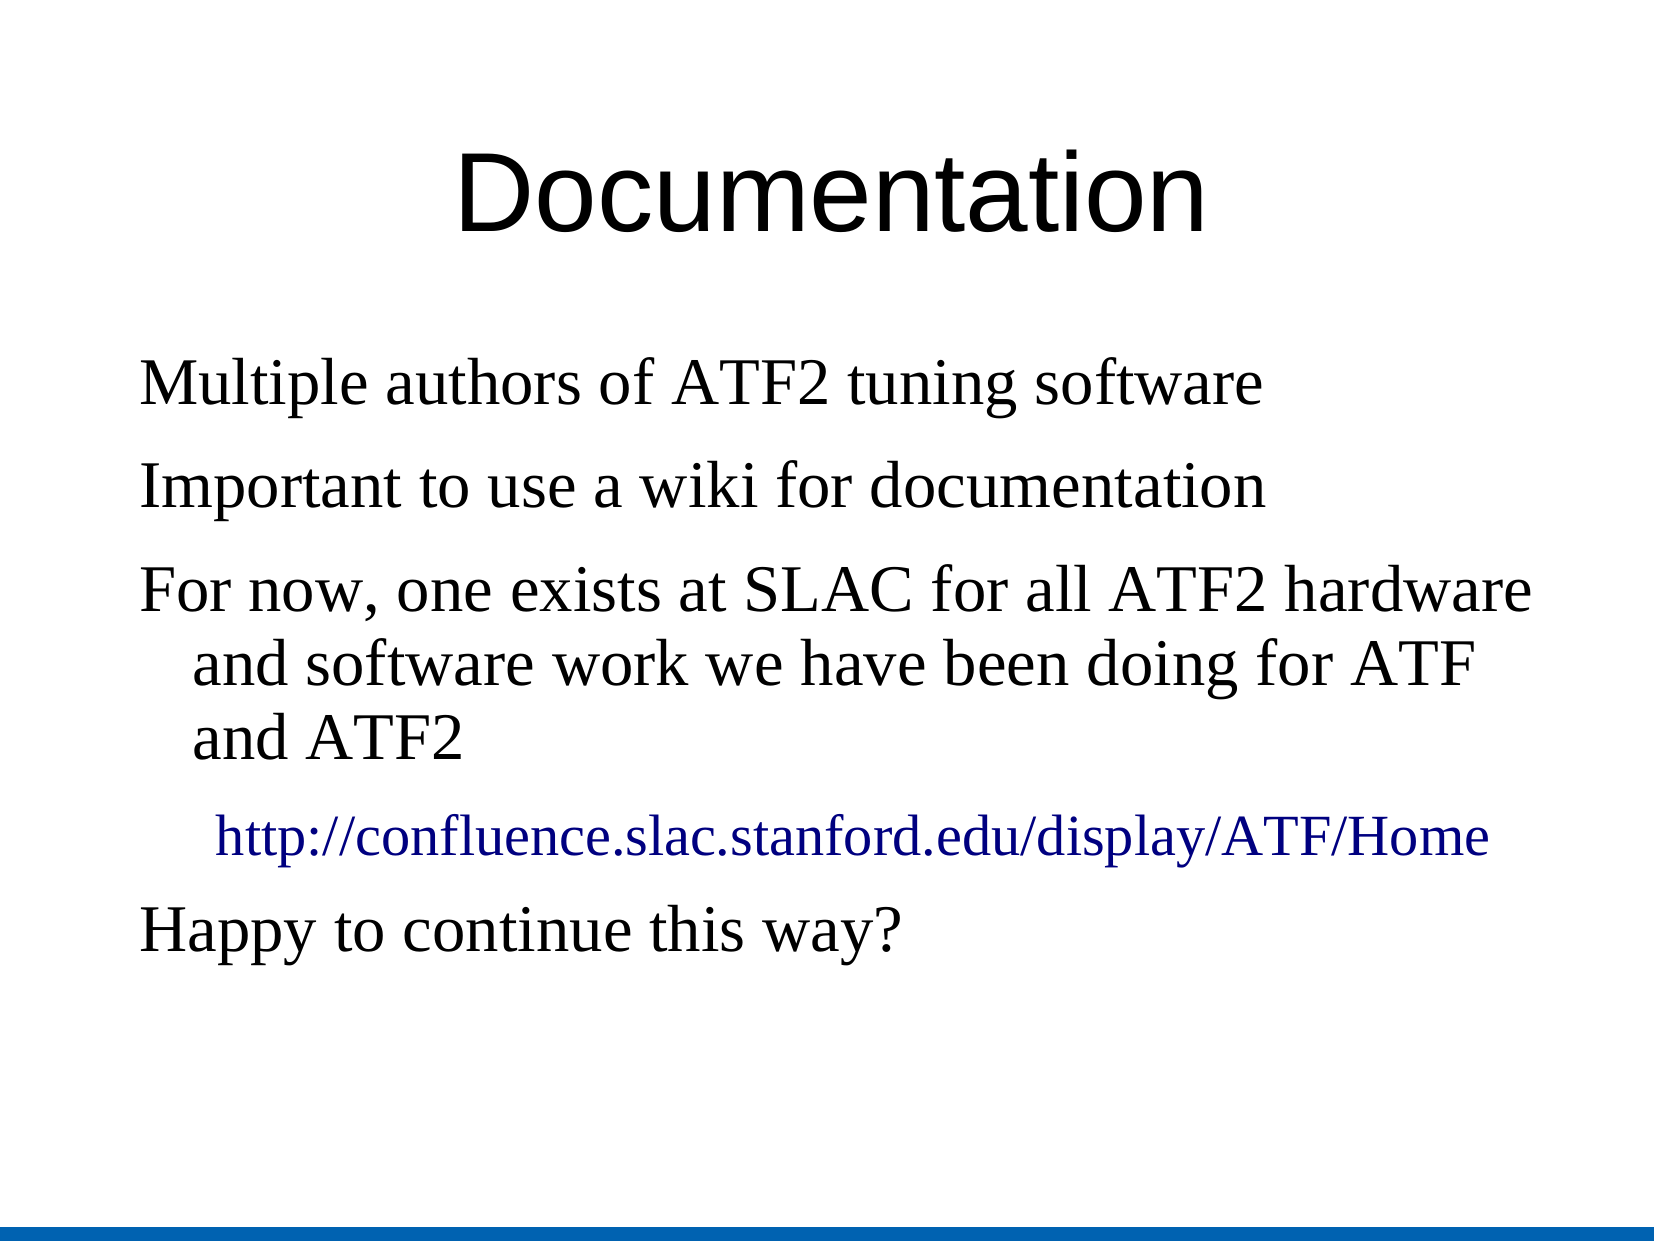

# Documentation
Multiple authors of ATF2 tuning software
Important to use a wiki for documentation
For now, one exists at SLAC for all ATF2 hardware and software work we have been doing for ATF and ATF2
http://confluence.slac.stanford.edu/display/ATF/Home
Happy to continue this way?